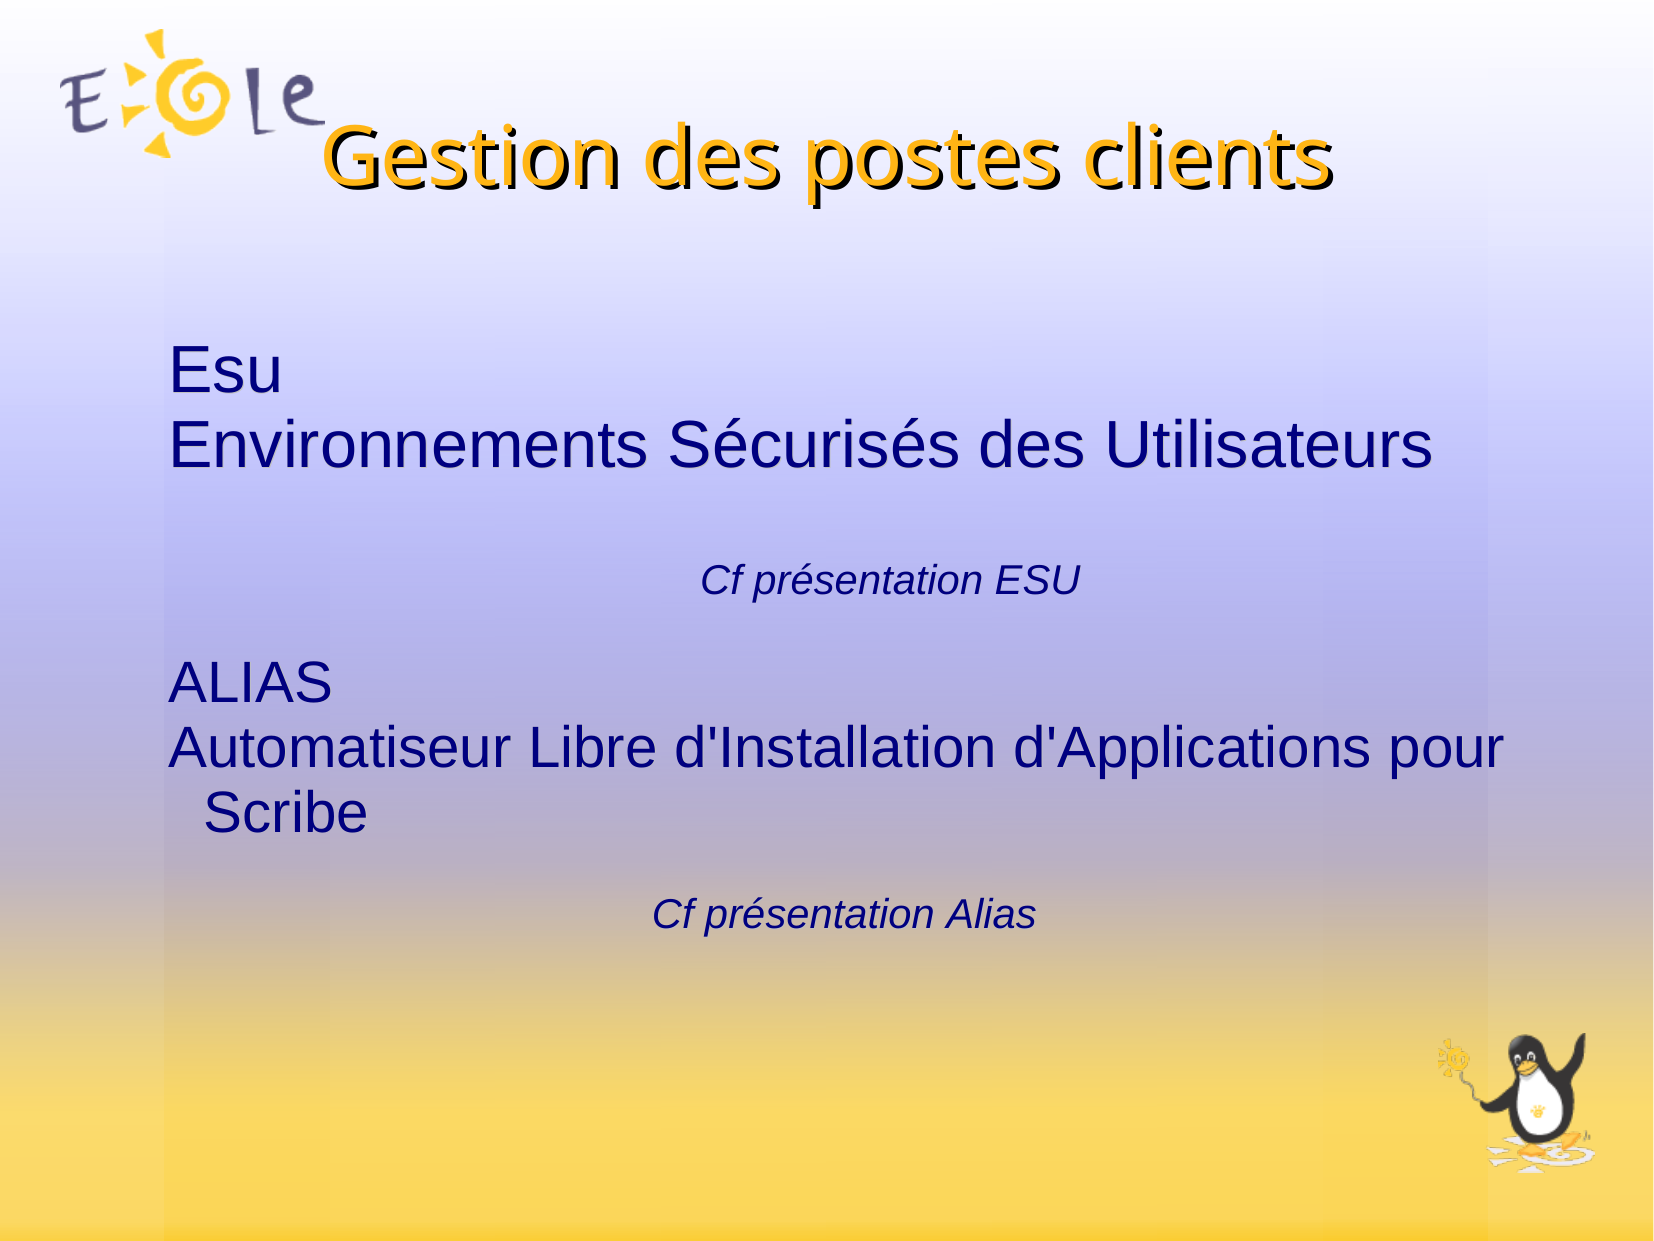

# Gestion des postes clients
Esu
Environnements Sécurisés des Utilisateurs
 Cf présentation ESU
ALIAS
Automatiseur Libre d'Installation d'Applications pour Scribe
Cf présentation Alias